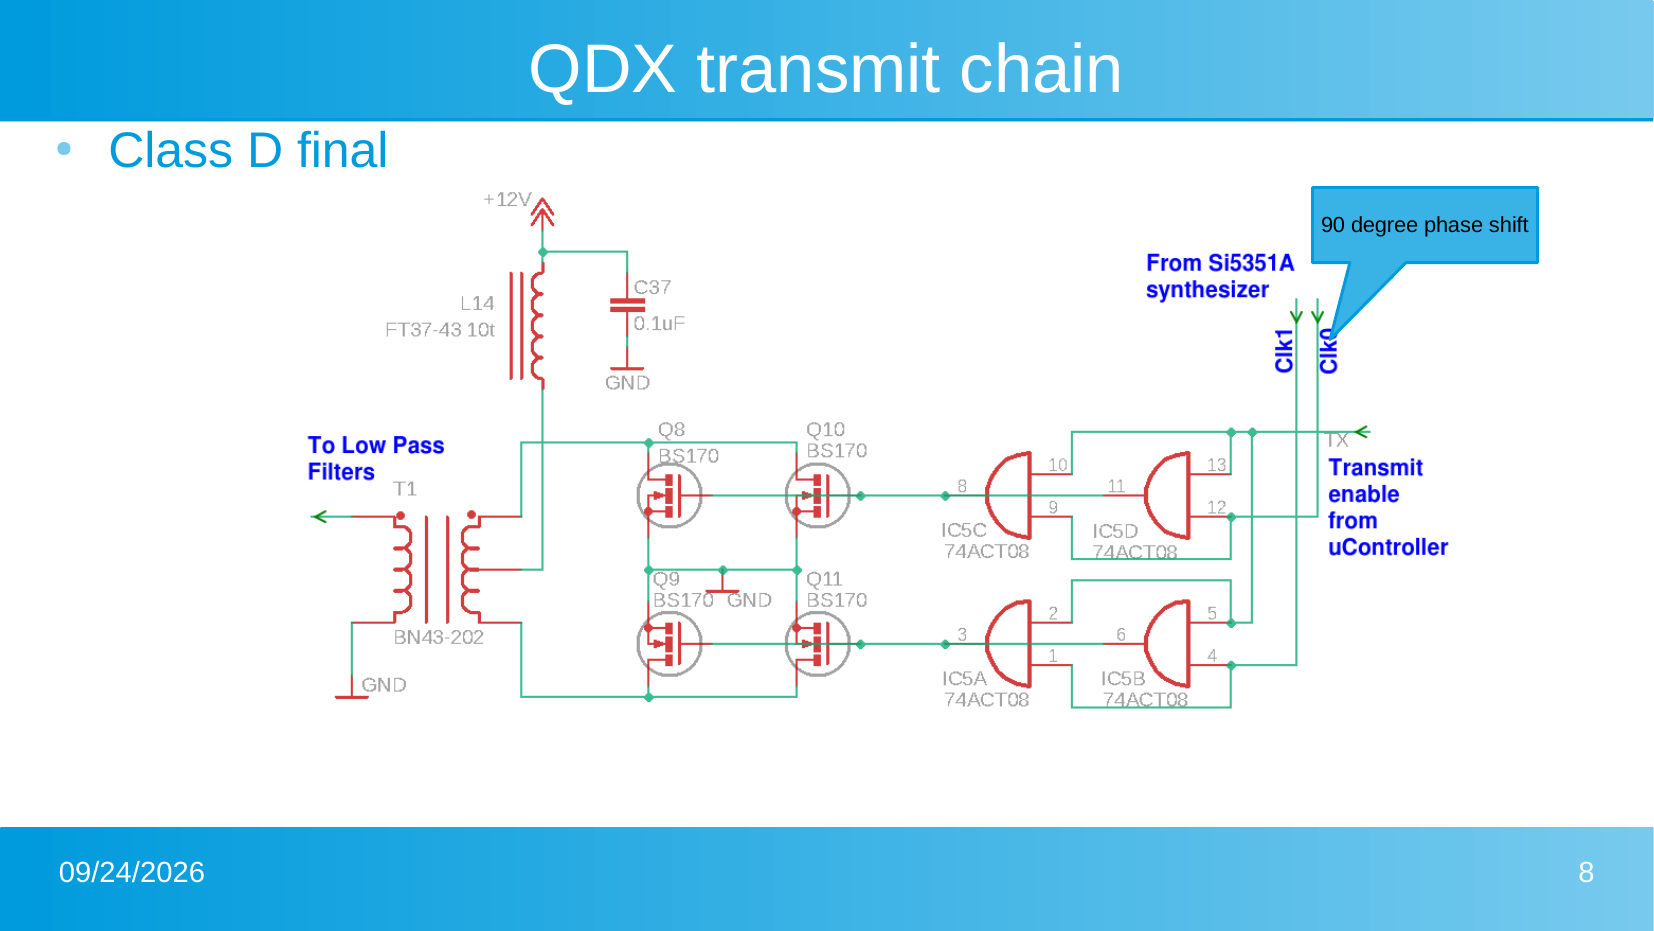

# QDX transmit chain
Class D final
90 degree phase shift
8